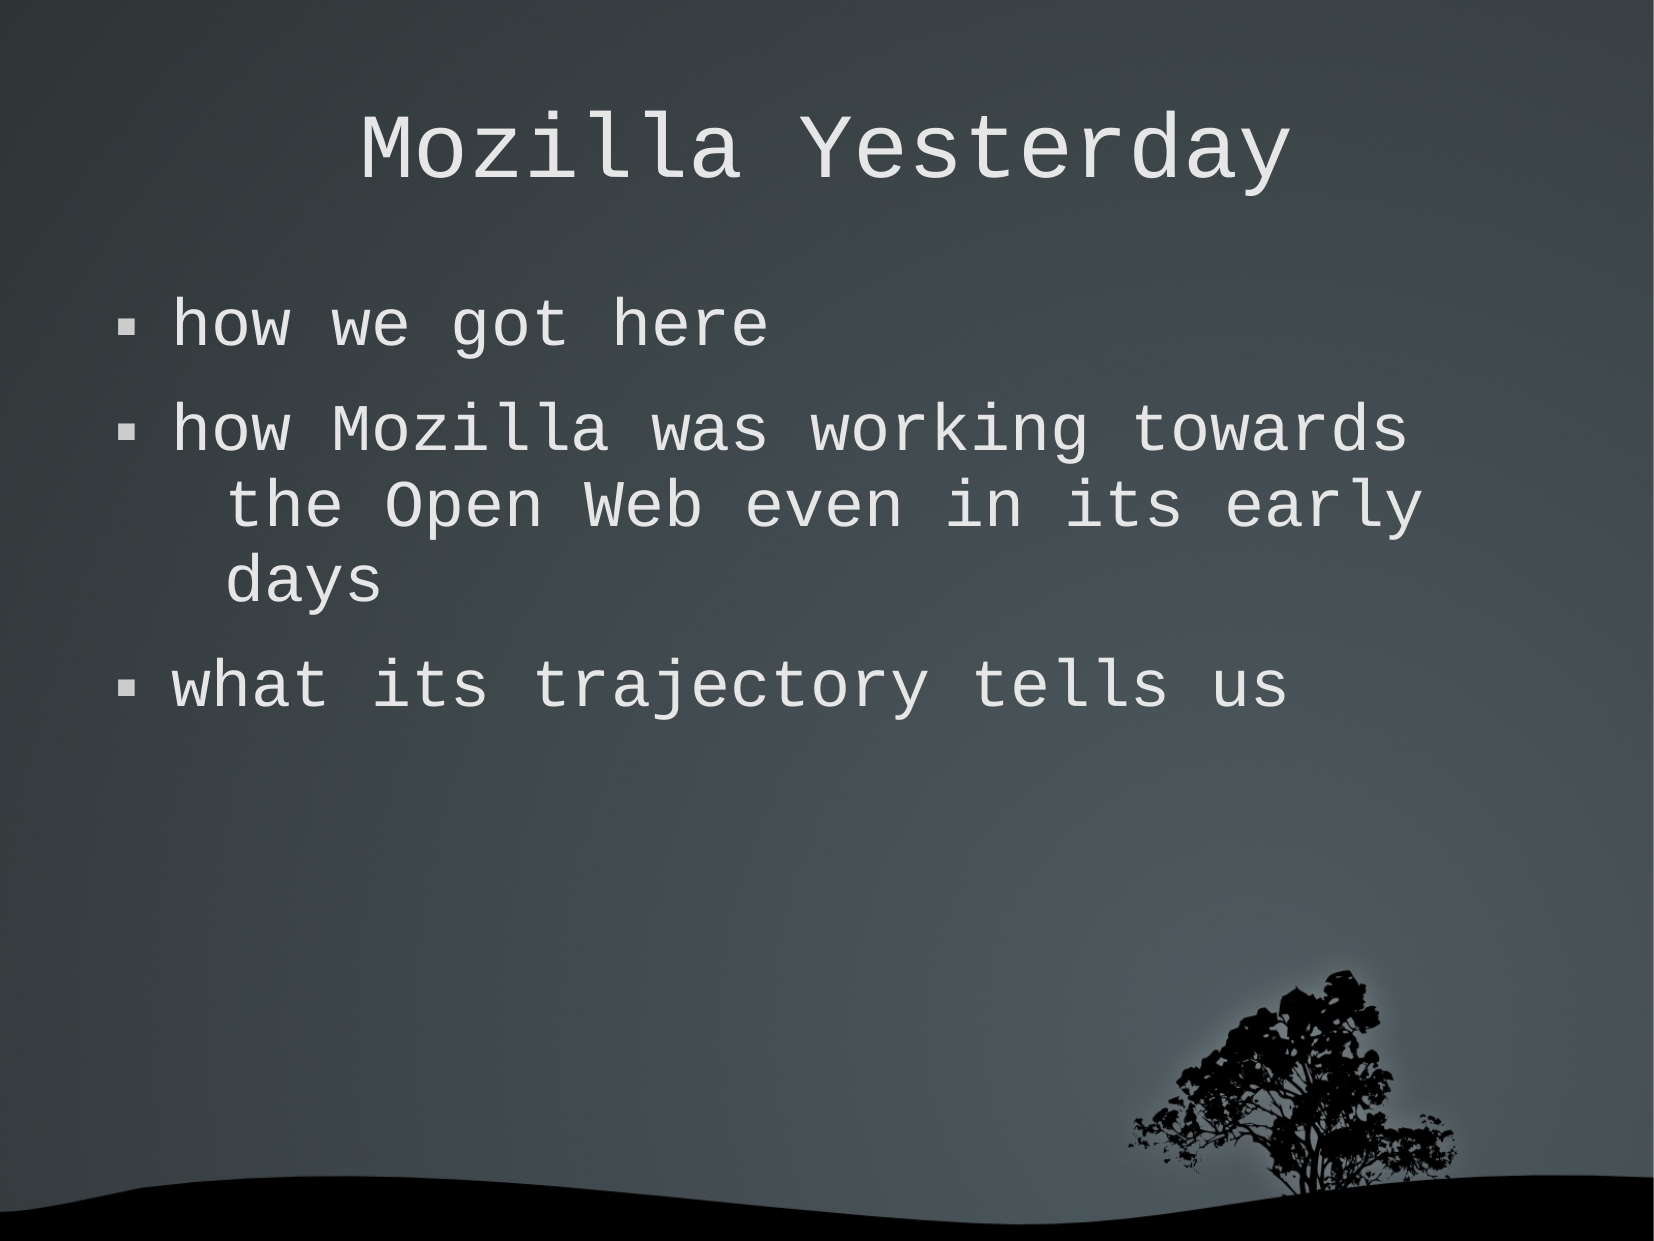

# Mozilla Yesterday
how we got here
how Mozilla was working towards the Open Web even in its early days
what its trajectory tells us